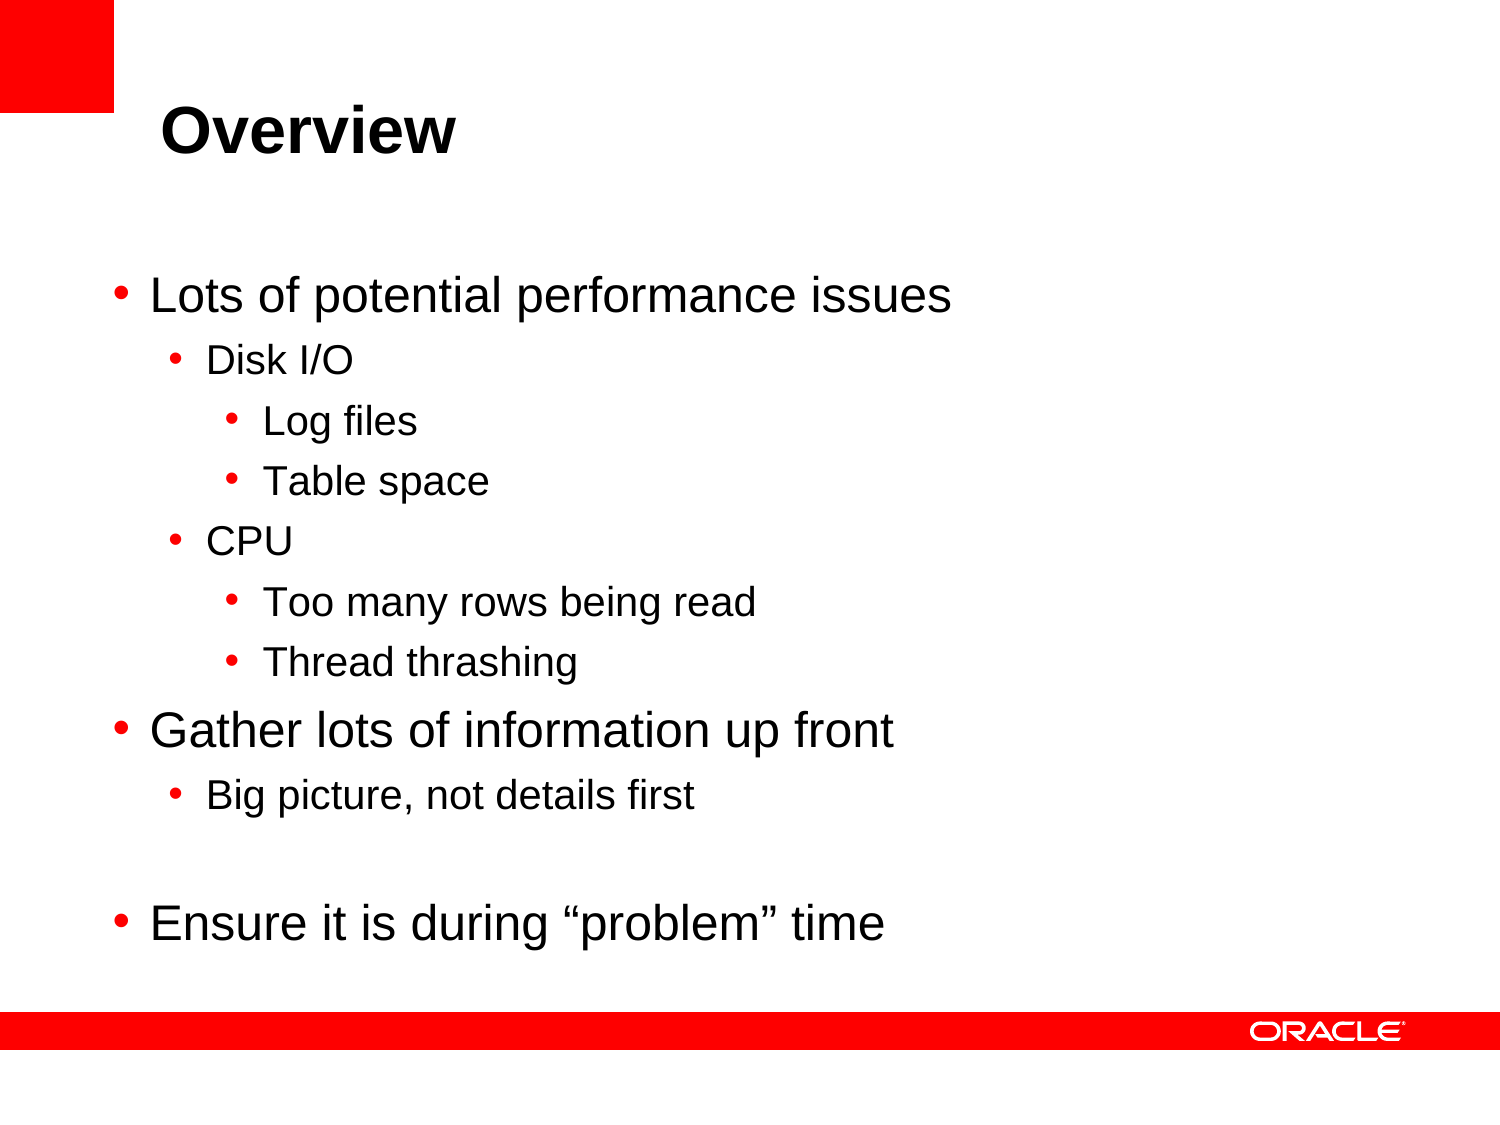

# Overview
Lots of potential performance issues
Disk I/O
Log files
Table space
CPU
Too many rows being read
Thread thrashing
Gather lots of information up front
Big picture, not details first
Ensure it is during “problem” time